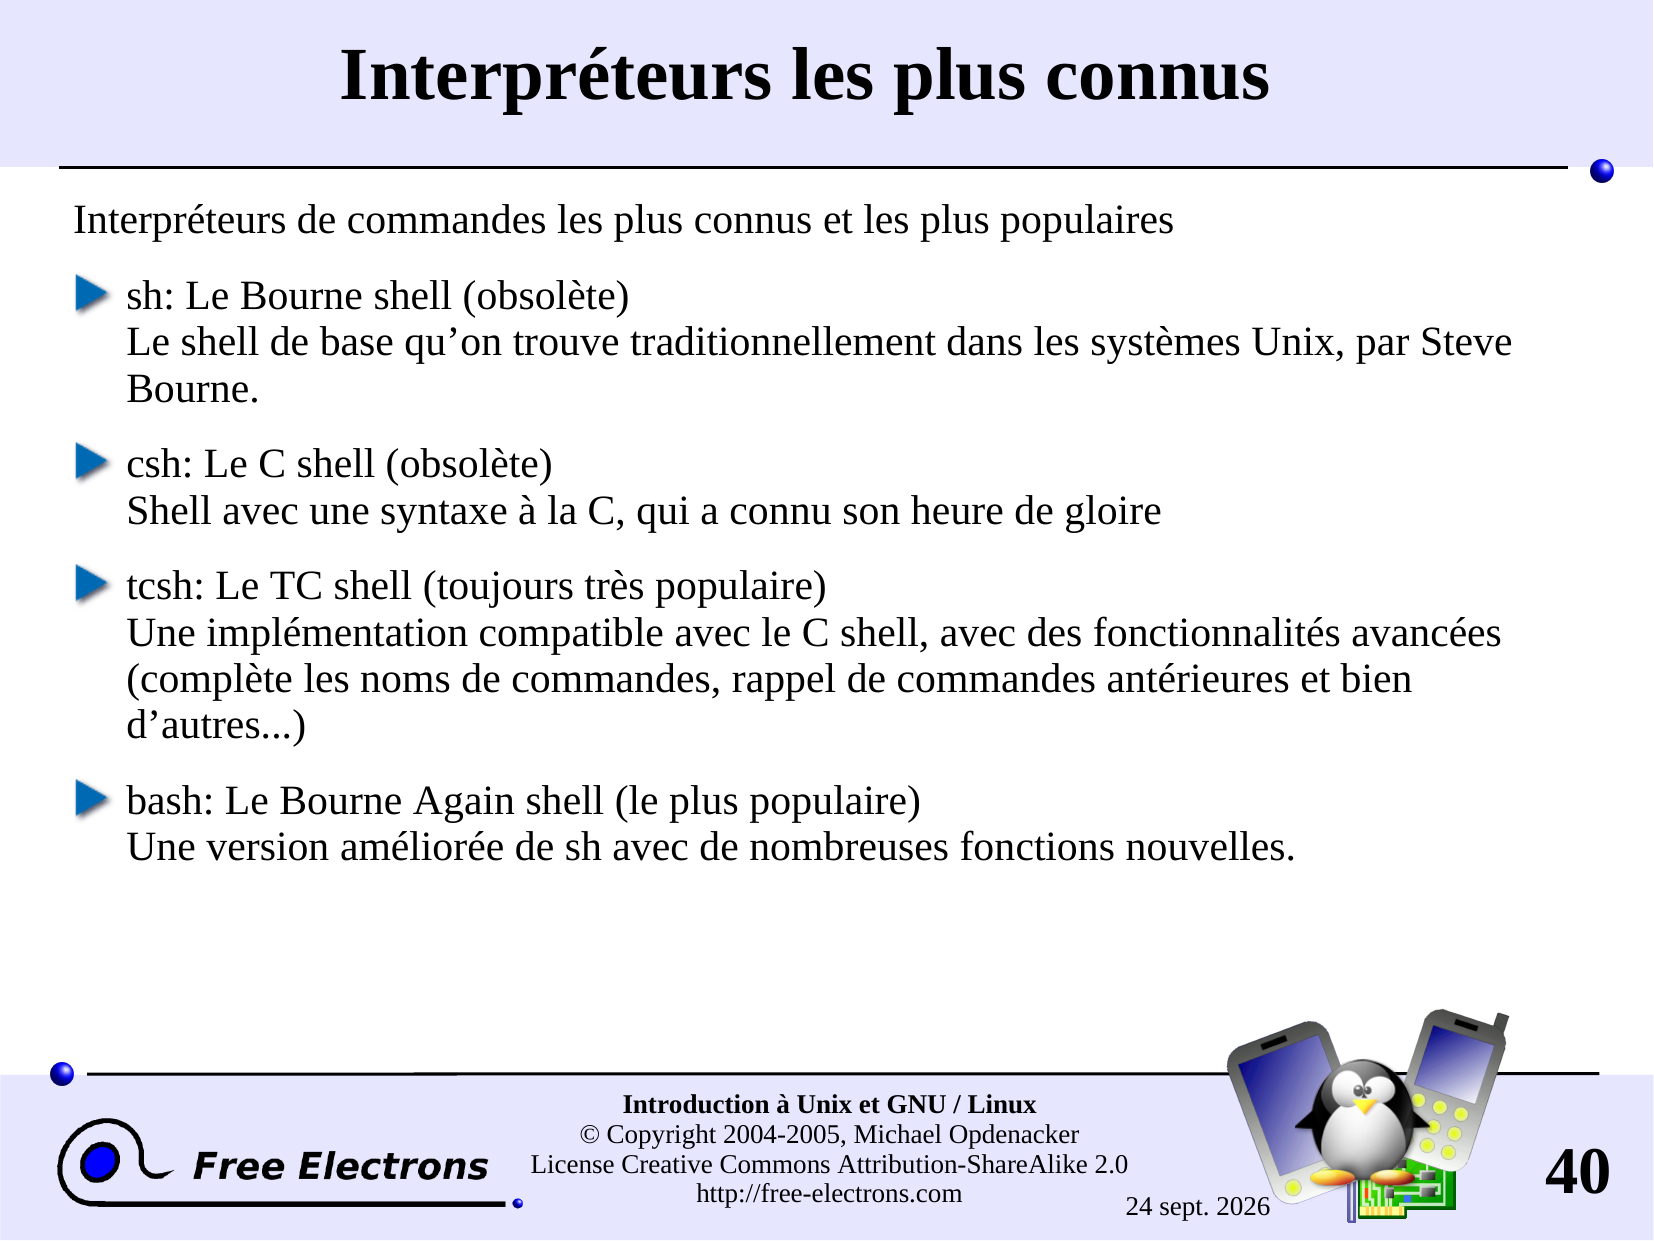

# Interpréteurs les plus connus
Interpréteurs de commandes les plus connus et les plus populaires
sh: Le Bourne shell (obsolète)
Le shell de base qu’on trouve traditionnellement dans les systèmes Unix, par Steve Bourne.
csh: Le C shell (obsolète)
Shell avec une syntaxe à la C, qui a connu son heure de gloire
tcsh: Le TC shell (toujours très populaire)
Une implémentation compatible avec le C shell, avec des fonctionnalités avancées (complète les noms de commandes, rappel de commandes antérieures et bien d’autres...)
bash: Le Bourne Again shell (le plus populaire)
Une version améliorée de sh avec de nombreuses fonctions nouvelles.